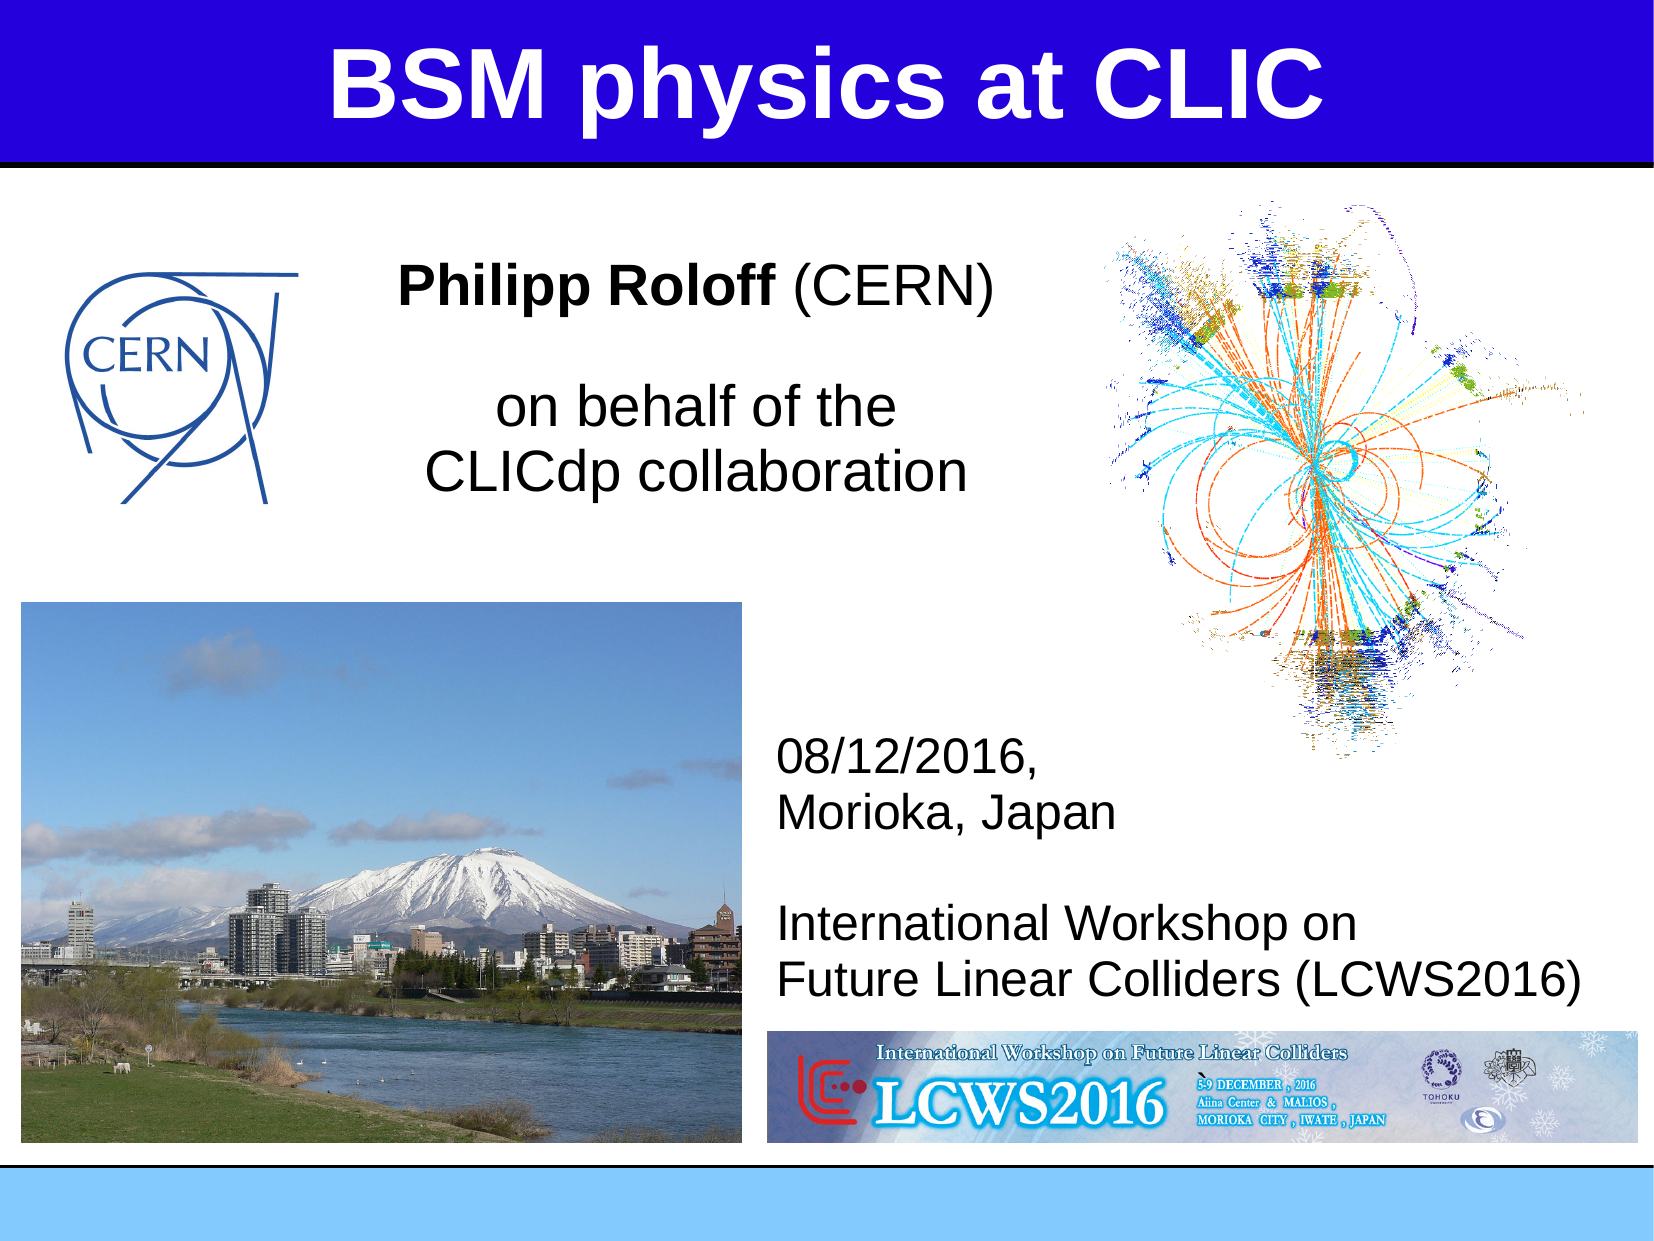

# BSM physics at CLIC
Philipp Roloff (CERN)
on behalf of the
CLICdp collaboration
08/12/2016,
Morioka, Japan
International Workshop on
Future Linear Colliders (LCWS2016)
`